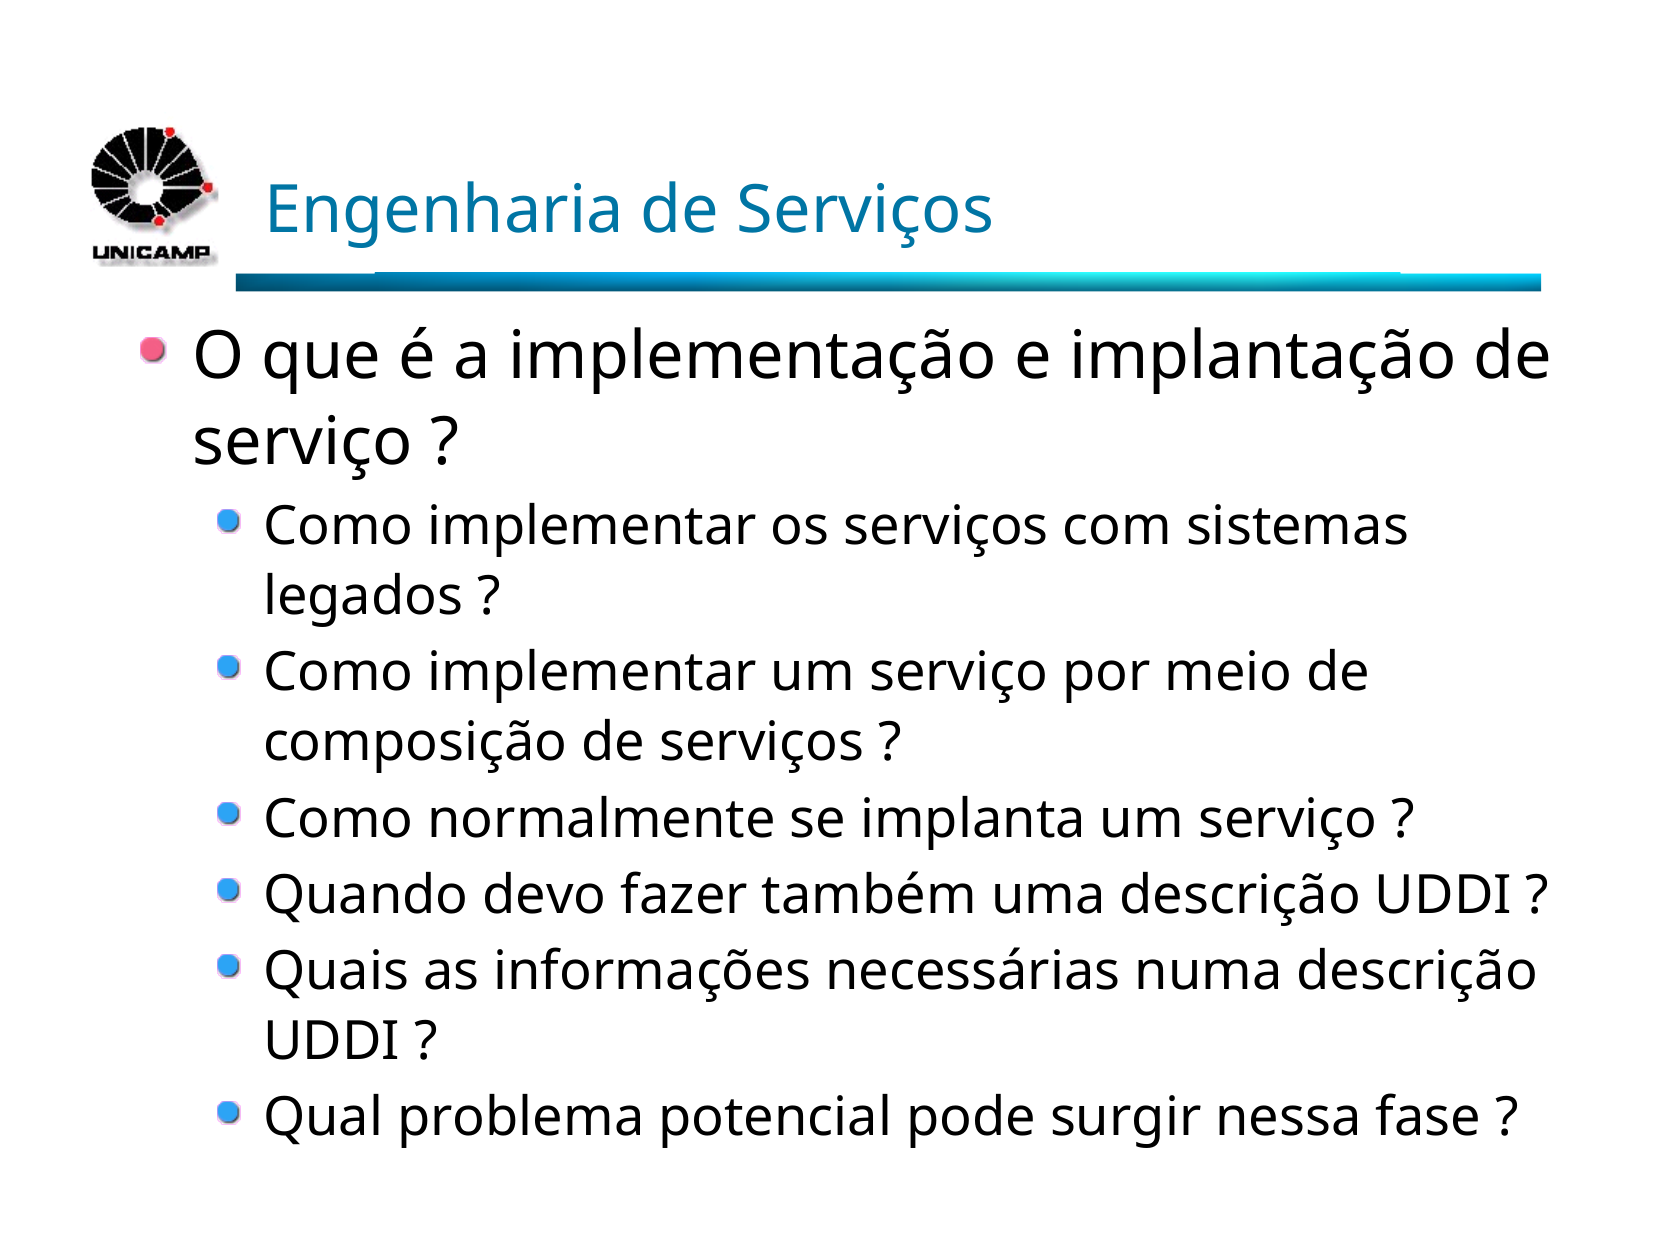

# Engenharia de Serviços
O que é a implementação e implantação de serviço ?
Como implementar os serviços com sistemas legados ?
Como implementar um serviço por meio de composição de serviços ?
Como normalmente se implanta um serviço ?
Quando devo fazer também uma descrição UDDI ?
Quais as informações necessárias numa descrição UDDI ?
Qual problema potencial pode surgir nessa fase ?